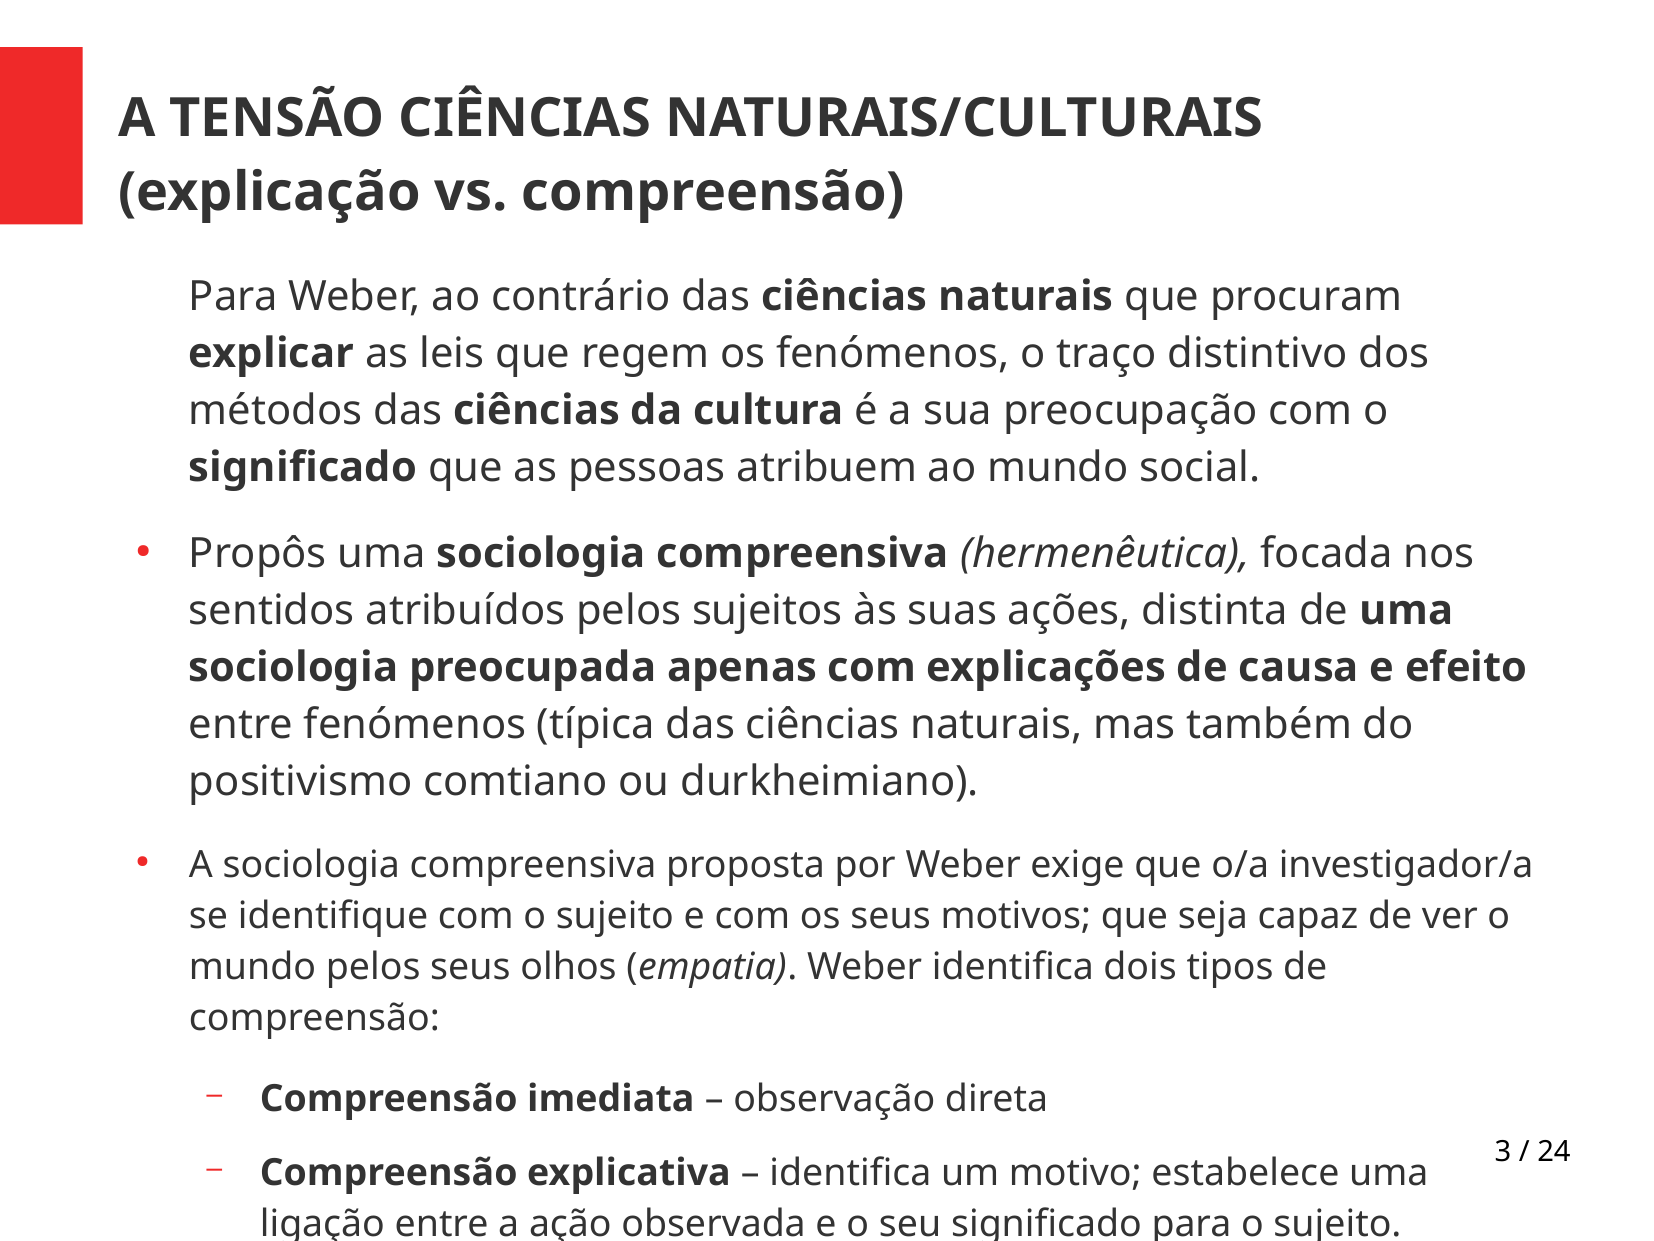

# A TENSÃO CIÊNCIAS NATURAIS/CULTURAIS (explicação vs. compreensão)
Para Weber, ao contrário das ciências naturais que procuram explicar as leis que regem os fenómenos, o traço distintivo dos métodos das ciências da cultura é a sua preocupação com o significado que as pessoas atribuem ao mundo social.
Propôs uma sociologia compreensiva (hermenêutica), focada nos sentidos atribuídos pelos sujeitos às suas ações, distinta de uma sociologia preocupada apenas com explicações de causa e efeito entre fenómenos (típica das ciências naturais, mas também do positivismo comtiano ou durkheimiano).
A sociologia compreensiva proposta por Weber exige que o/a investigador/a se identifique com o sujeito e com os seus motivos; que seja capaz de ver o mundo pelos seus olhos (empatia). Weber identifica dois tipos de compreensão:
Compreensão imediata – observação direta
Compreensão explicativa – identifica um motivo; estabelece uma ligação entre a ação observada e o seu significado para o sujeito.
3